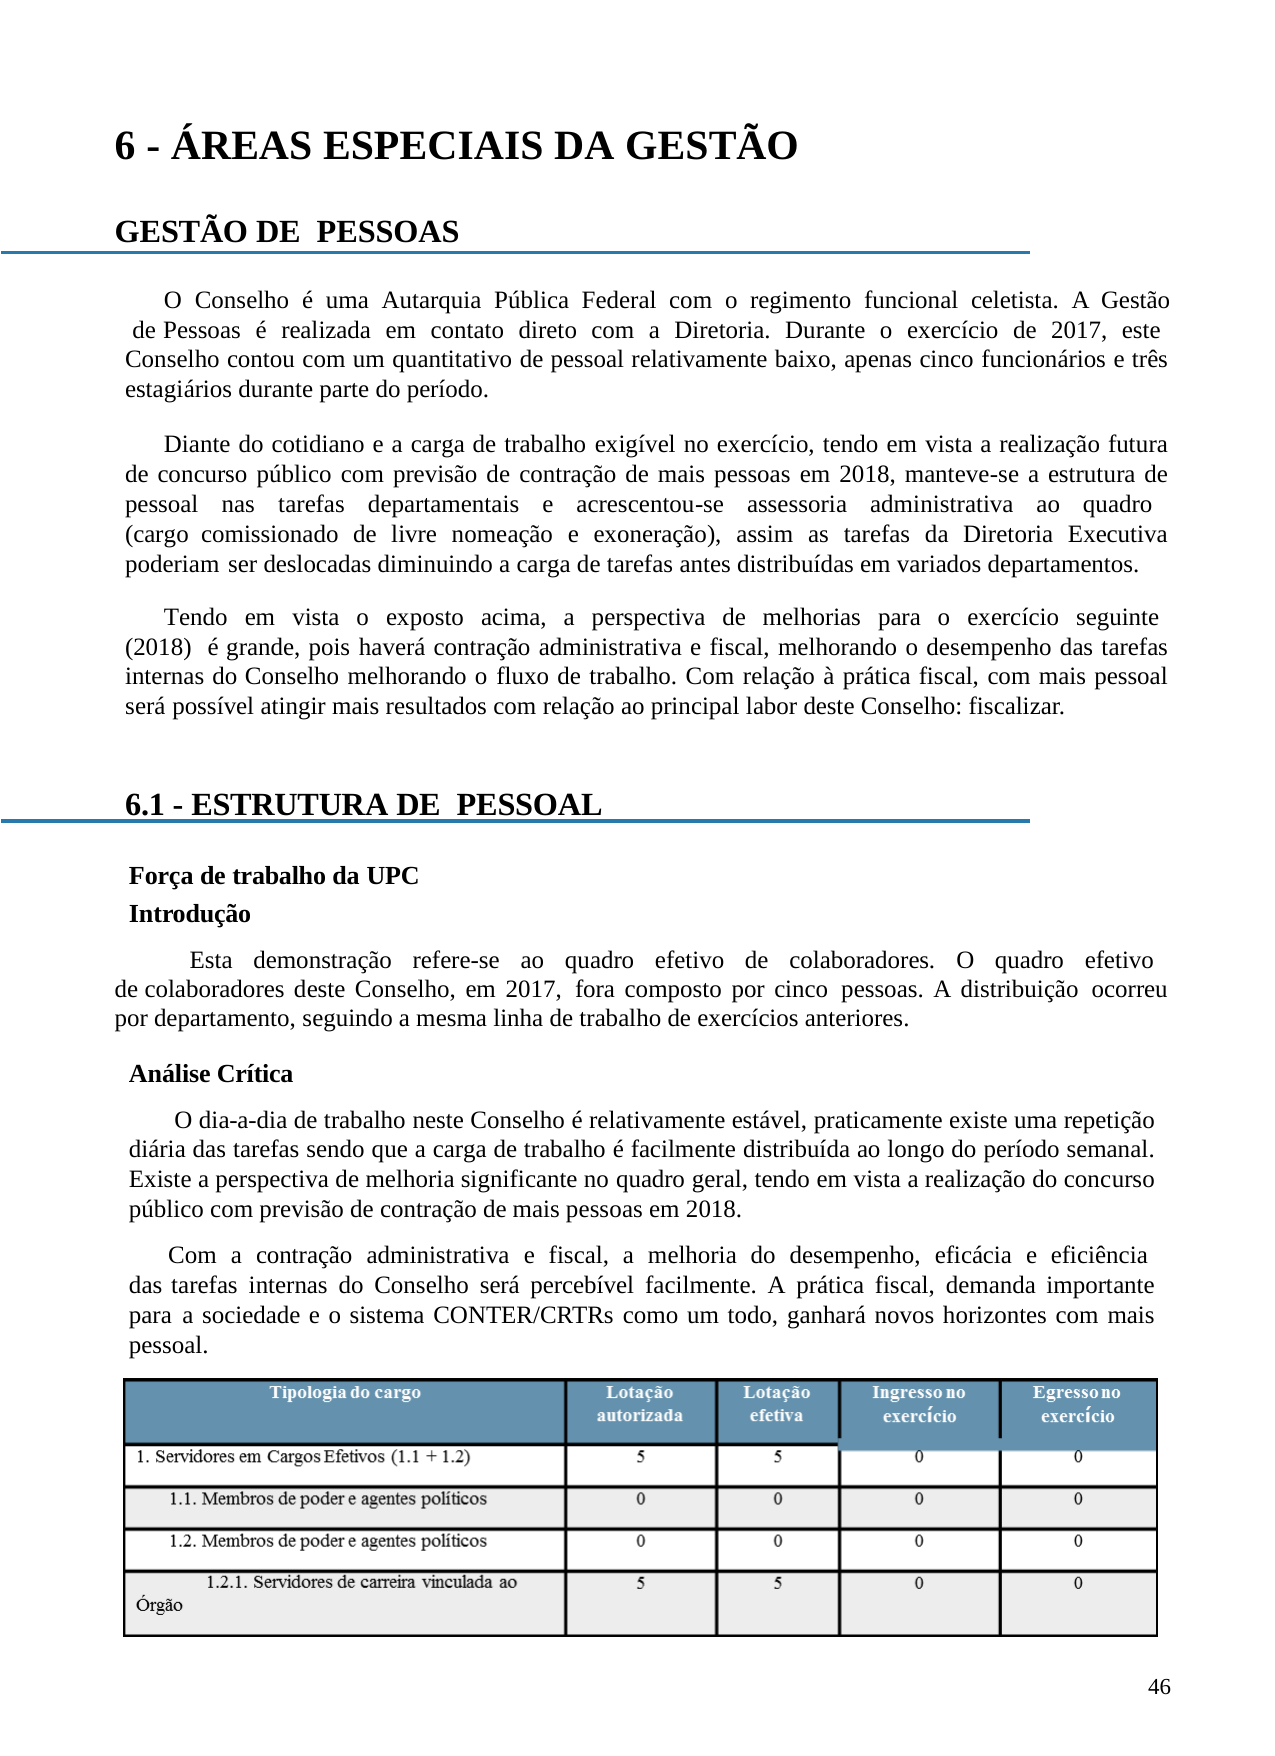

6 - ÁREAS ESPECIAIS DA GESTÃO
GESTÃO DE PESSOAS
O Conselho é uma Autarquia Pública Federal com o regimento funcional celetista. A Gestão de Pessoas é realizada em contato direto com a Diretoria. Durante o exercício de 2017, este Conselho contou com um quantitativo de pessoal relativamente baixo, apenas cinco funcionários e três estagiários durante parte do período.
Diante do cotidiano e a carga de trabalho exigível no exercício, tendo em vista a realização futura de concurso público com previsão de contração de mais pessoas em 2018, manteve-se a estrutura de pessoal nas tarefas departamentais e acrescentou-se assessoria administrativa ao quadro (cargo comissionado de livre nomeação e exoneração), assim as tarefas da Diretoria Executiva poderiam ser deslocadas diminuindo a carga de tarefas antes distribuídas em variados departamentos.
Tendo em vista o exposto acima, a perspectiva de melhorias para o exercício seguinte (2018) é grande, pois haverá contração administrativa e fiscal, melhorando o desempenho das tarefas internas do Conselho melhorando o fluxo de trabalho. Com relação à prática fiscal, com mais pessoal será possível atingir mais resultados com relação ao principal labor deste Conselho: fiscalizar.
6.1 - ESTRUTURA DE PESSOAL
Força de trabalho da UPC Introdução
Esta demonstração refere-se ao quadro efetivo de colaboradores. O quadro efetivo de colaboradores deste Conselho, em 2017, fora composto por cinco pessoas. A distribuição ocorreu por departamento, seguindo a mesma linha de trabalho de exercícios anteriores.
Análise Crítica
O dia-a-dia de trabalho neste Conselho é relativamente estável, praticamente existe uma repetição diária das tarefas sendo que a carga de trabalho é facilmente distribuída ao longo do período semanal. Existe a perspectiva de melhoria significante no quadro geral, tendo em vista a realização do concurso público com previsão de contração de mais pessoas em 2018.
Com a contração administrativa e fiscal, a melhoria do desempenho, eficácia e eficiência das tarefas internas do Conselho será percebível facilmente. A prática fiscal, demanda importante para a sociedade e o sistema CONTER/CRTRs como um todo, ganhará novos horizontes com mais pessoal.
Segue abaixo quadro com tipologia de cargos: